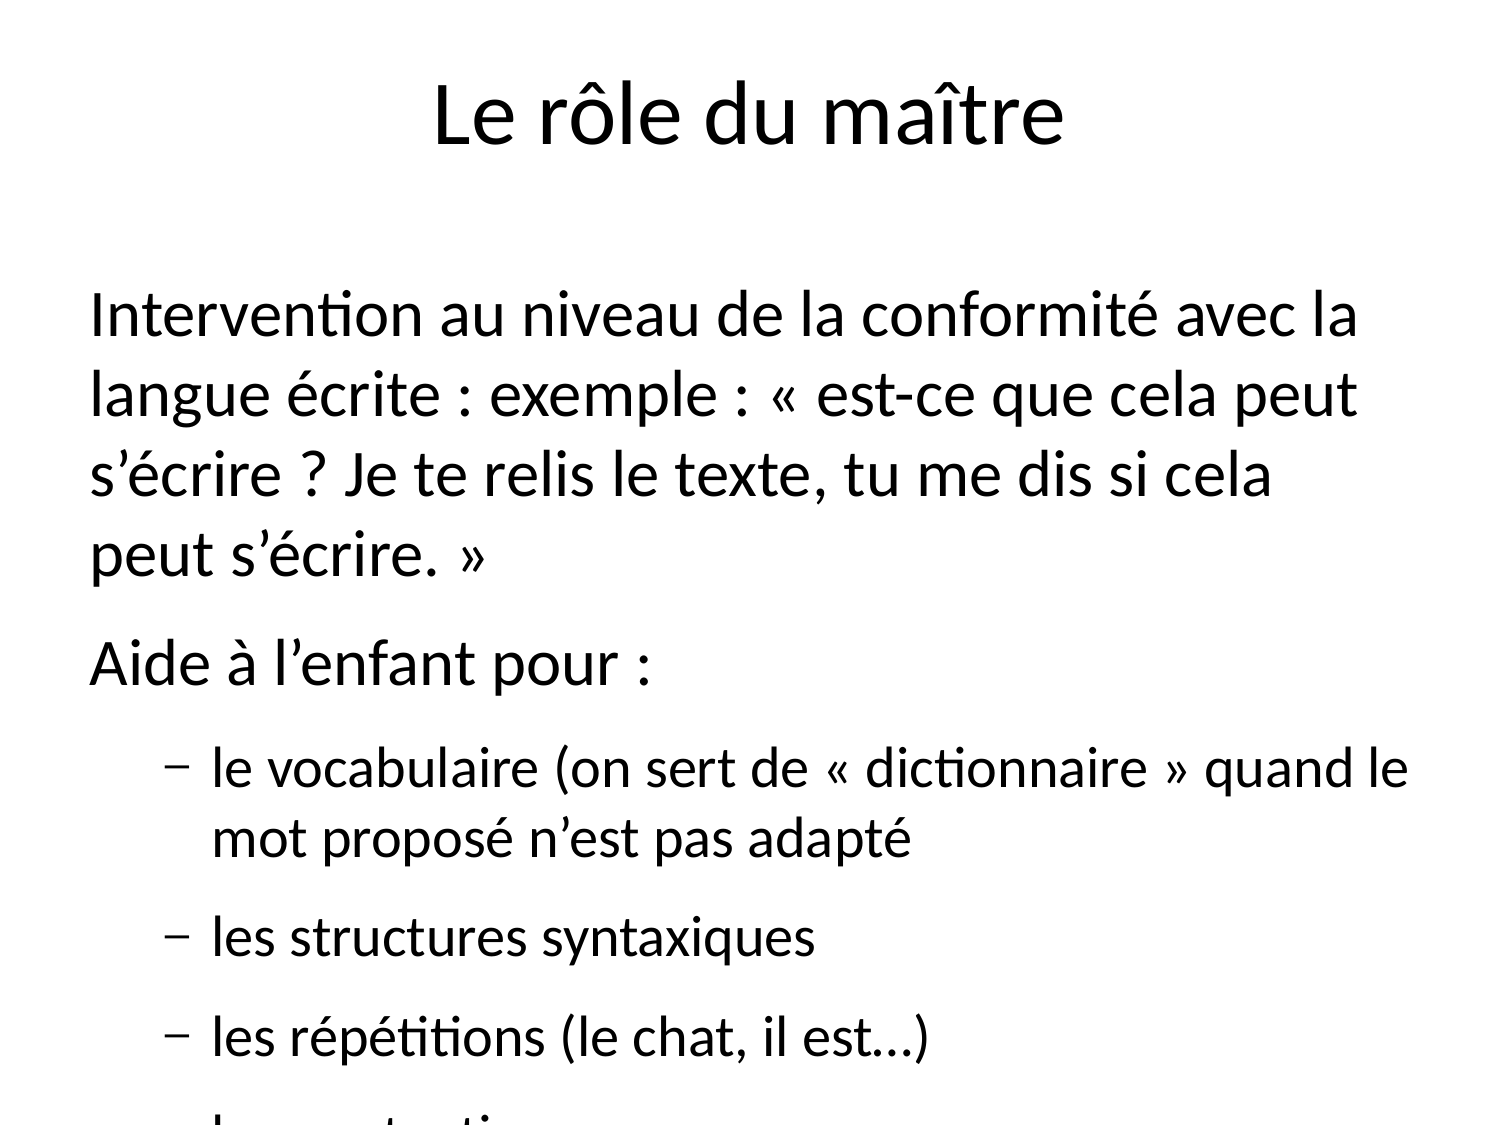

# Le rôle du maître
Intervention au niveau de la conformité avec la langue écrite : exemple : « est-ce que cela peut s’écrire ? Je te relis le texte, tu me dis si cela peut s’écrire. »
Aide à l’enfant pour :
le vocabulaire (on sert de « dictionnaire » quand le mot proposé n’est pas adapté
les structures syntaxiques
les répétitions (le chat, il est…)
la ponctuation
proposer certaines corrections (si l’enfant se trompe de mot, déforme les mots, se trompe sur le genre du mot, sur la morphosyntaxe du nombre ex : des cheval, les désinences verbales-il faisa.)
le maître relit, pour faire prendre conscience qu’on évite les répétitions, choisit un ordre de présentation commode, qu’on lie les phrases, et pour voir ou l’enfant veut en venir.
On doit dire à l’enfant que l’on doit respecter les contraintes de la langue écrite sinon, dérives : l’enfant ne sera plus exigeant envers lui-même.